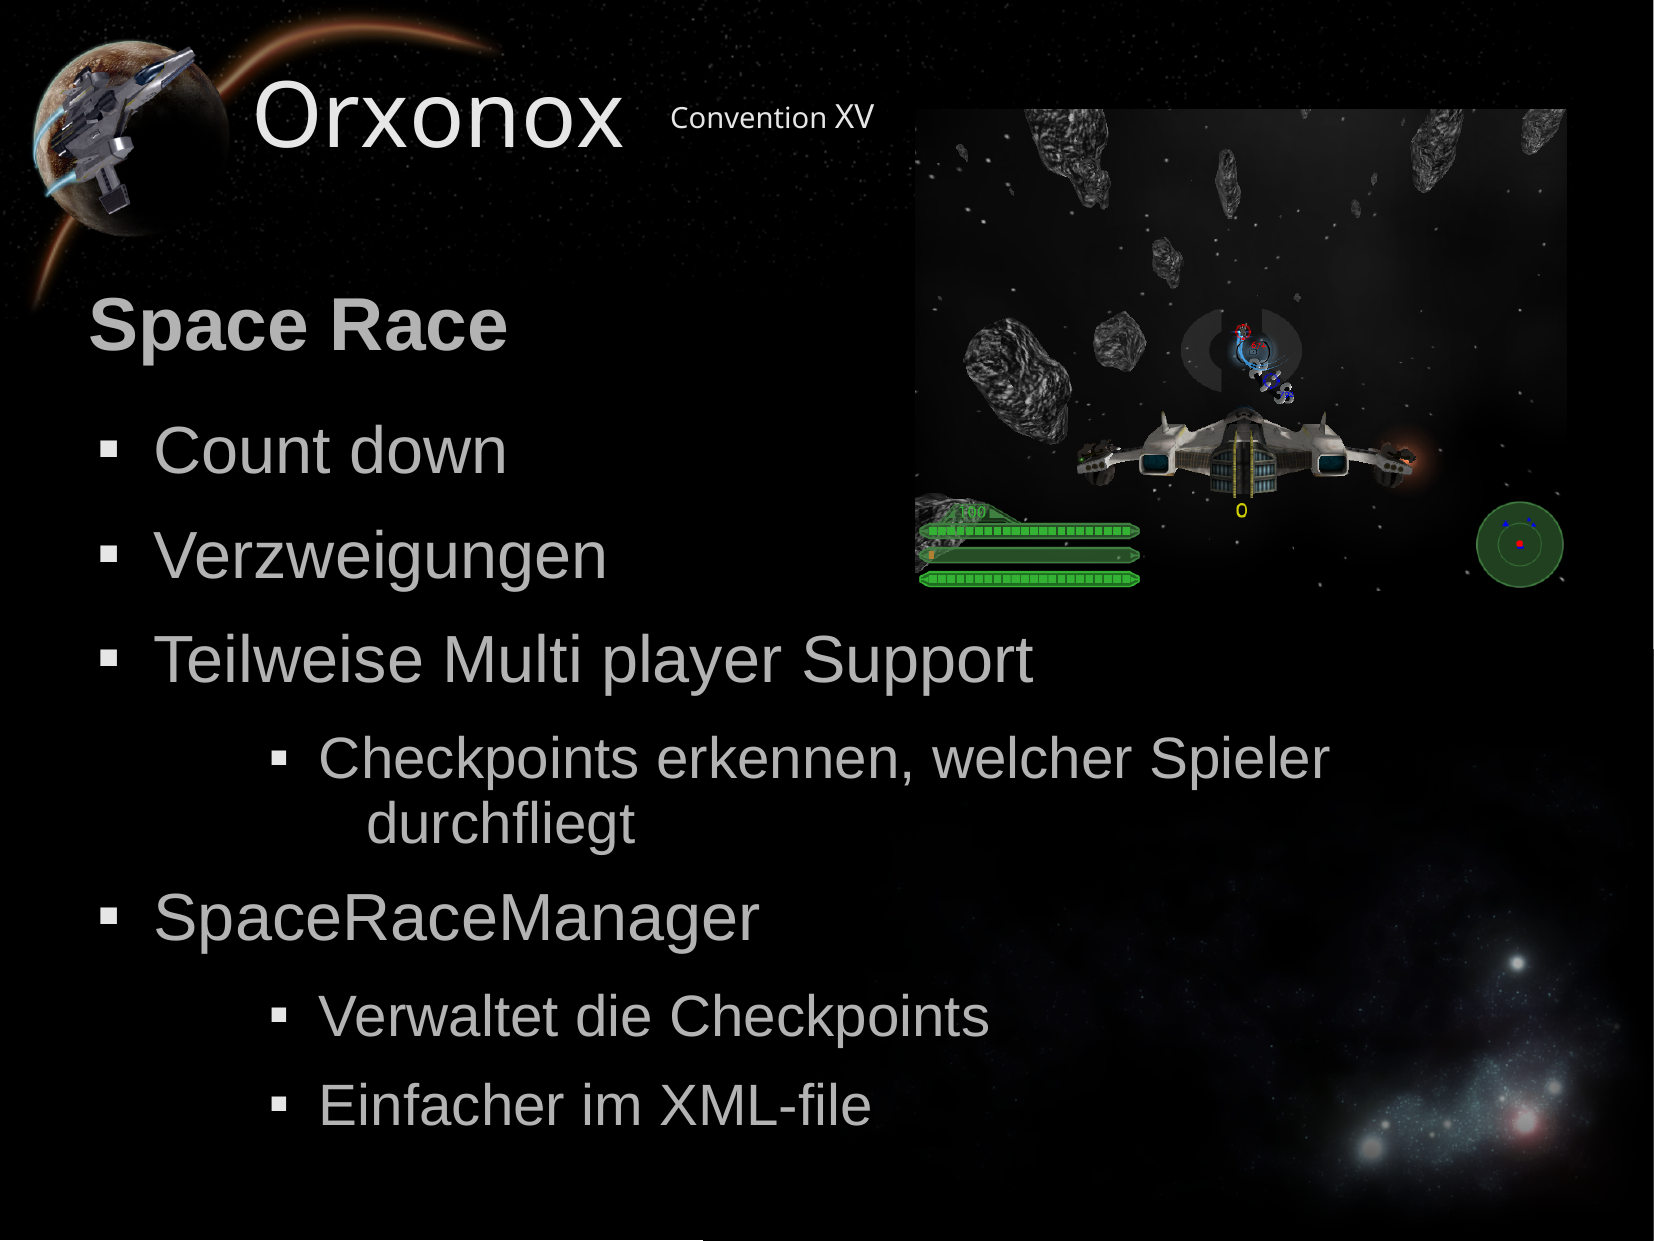

# Space Race
Count down
Verzweigungen
Teilweise Multi player Support
Checkpoints erkennen, welcher Spieler durchfliegt
SpaceRaceManager
Verwaltet die Checkpoints
Einfacher im XML-file